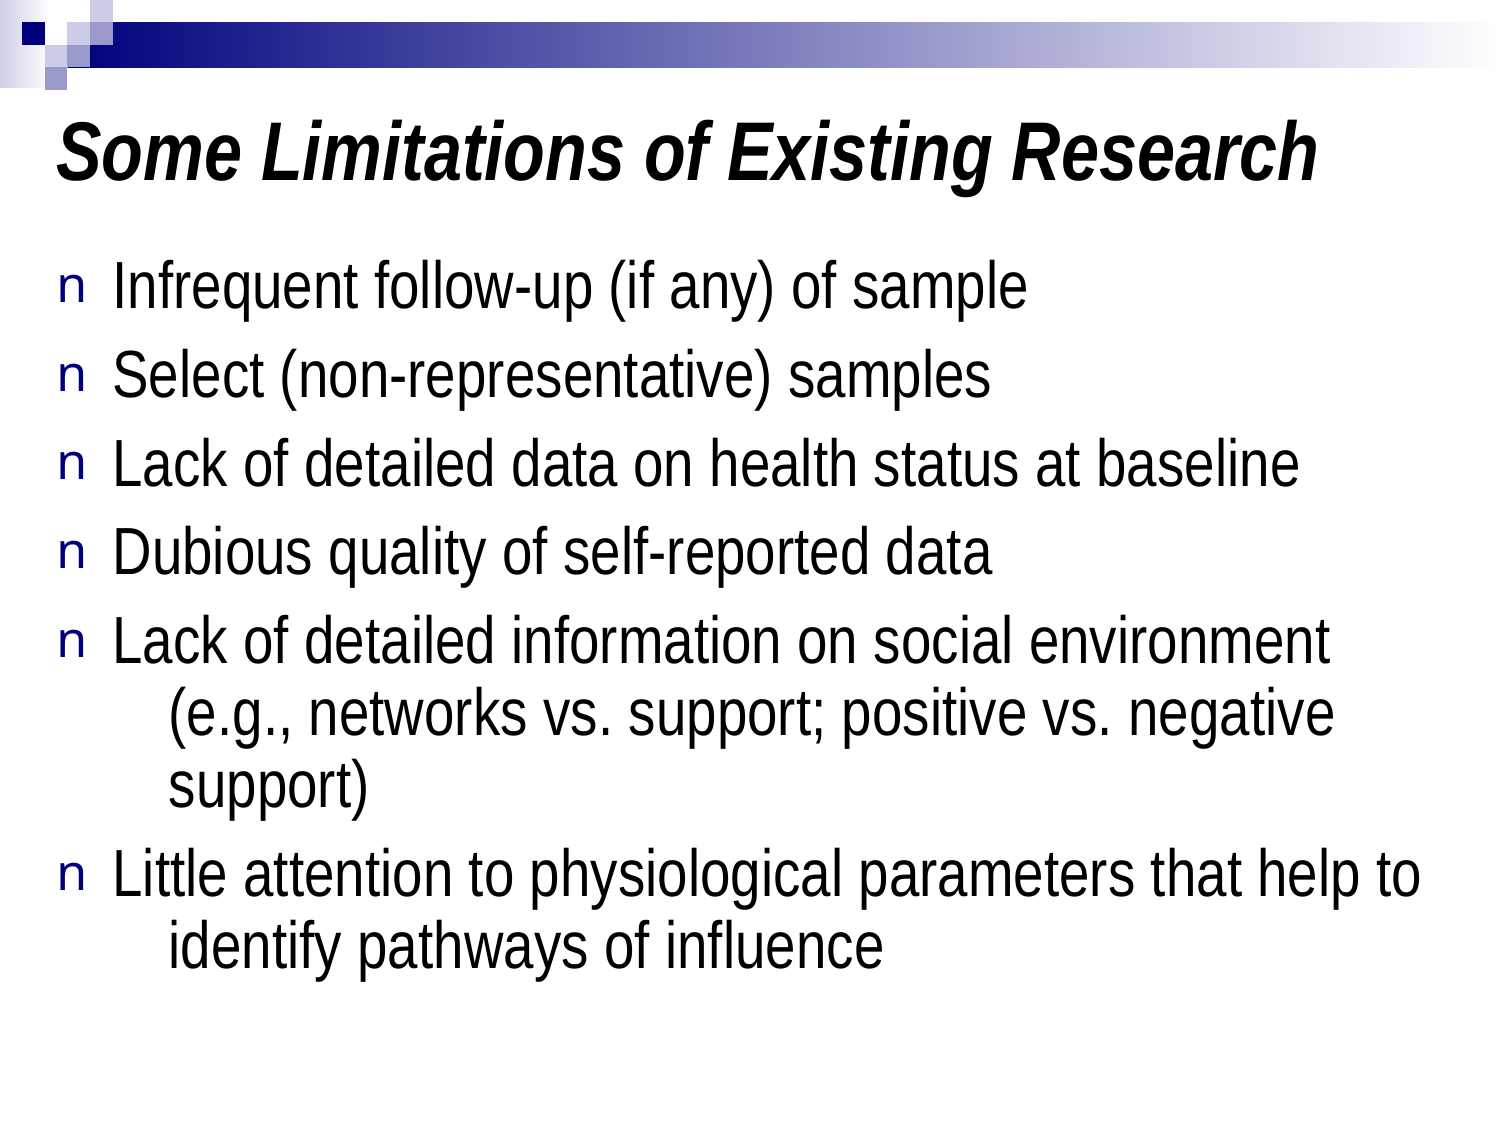

# Some Limitations of Existing Research
Infrequent follow-up (if any) of sample
Select (non-representative) samples
Lack of detailed data on health status at baseline
Dubious quality of self-reported data
Lack of detailed information on social environment (e.g., networks vs. support; positive vs. negative support)
Little attention to physiological parameters that help to identify pathways of influence